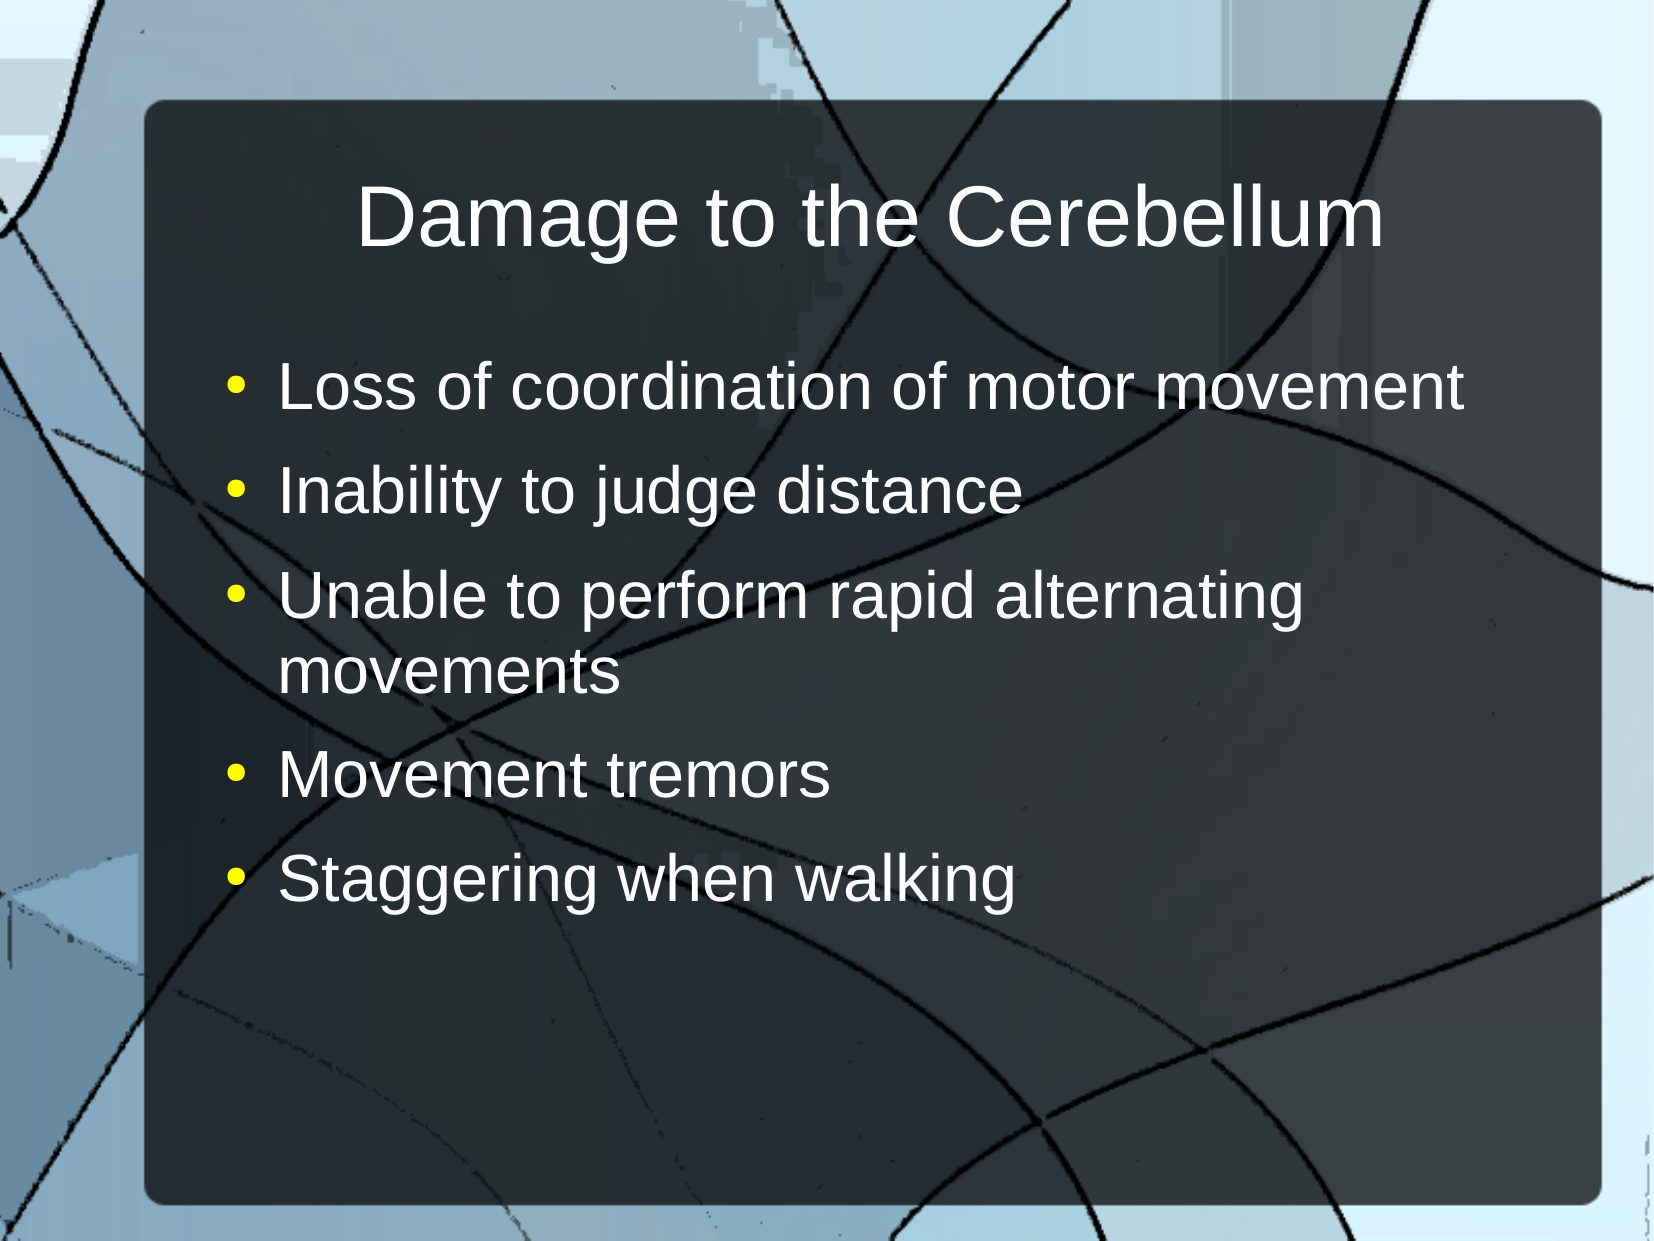

# Damage to the Cerebellum
Loss of coordination of motor movement
Inability to judge distance
Unable to perform rapid alternating movements
Movement tremors
Staggering when walking